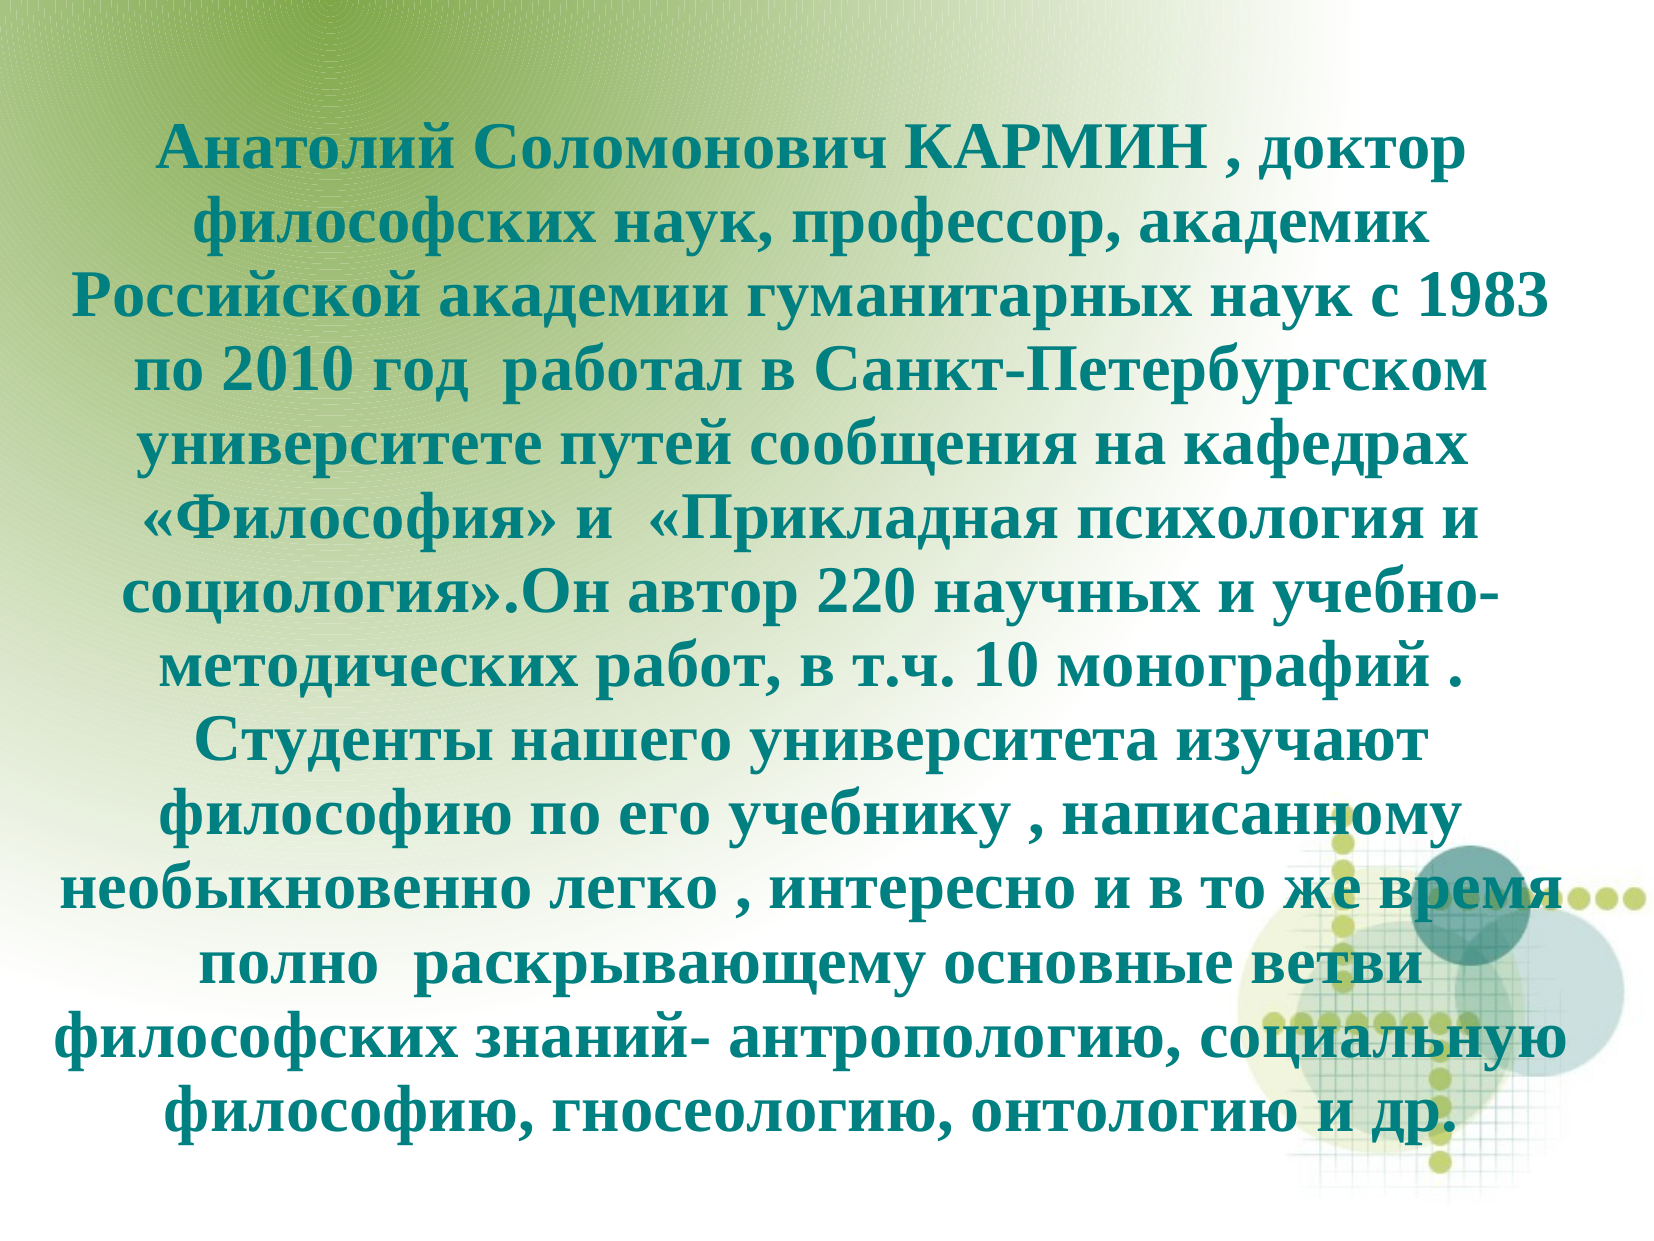

# Анатолий Соломонович КАРМИН , доктор философских наук, профессор, академик Российской академии гуманитарных наук с 1983 по 2010 год работал в Санкт-Петербургском университете путей сообщения на кафедрах «Философия» и «Прикладная психология и социология».Он автор 220 научных и учебно-методических работ, в т.ч. 10 монографий .
Студенты нашего университета изучают философию по его учебнику , написанному необыкновенно легко , интересно и в то же время полно раскрывающему основные ветви философских знаний- антропологию, социальную философию, гносеологию, онтологию и др.